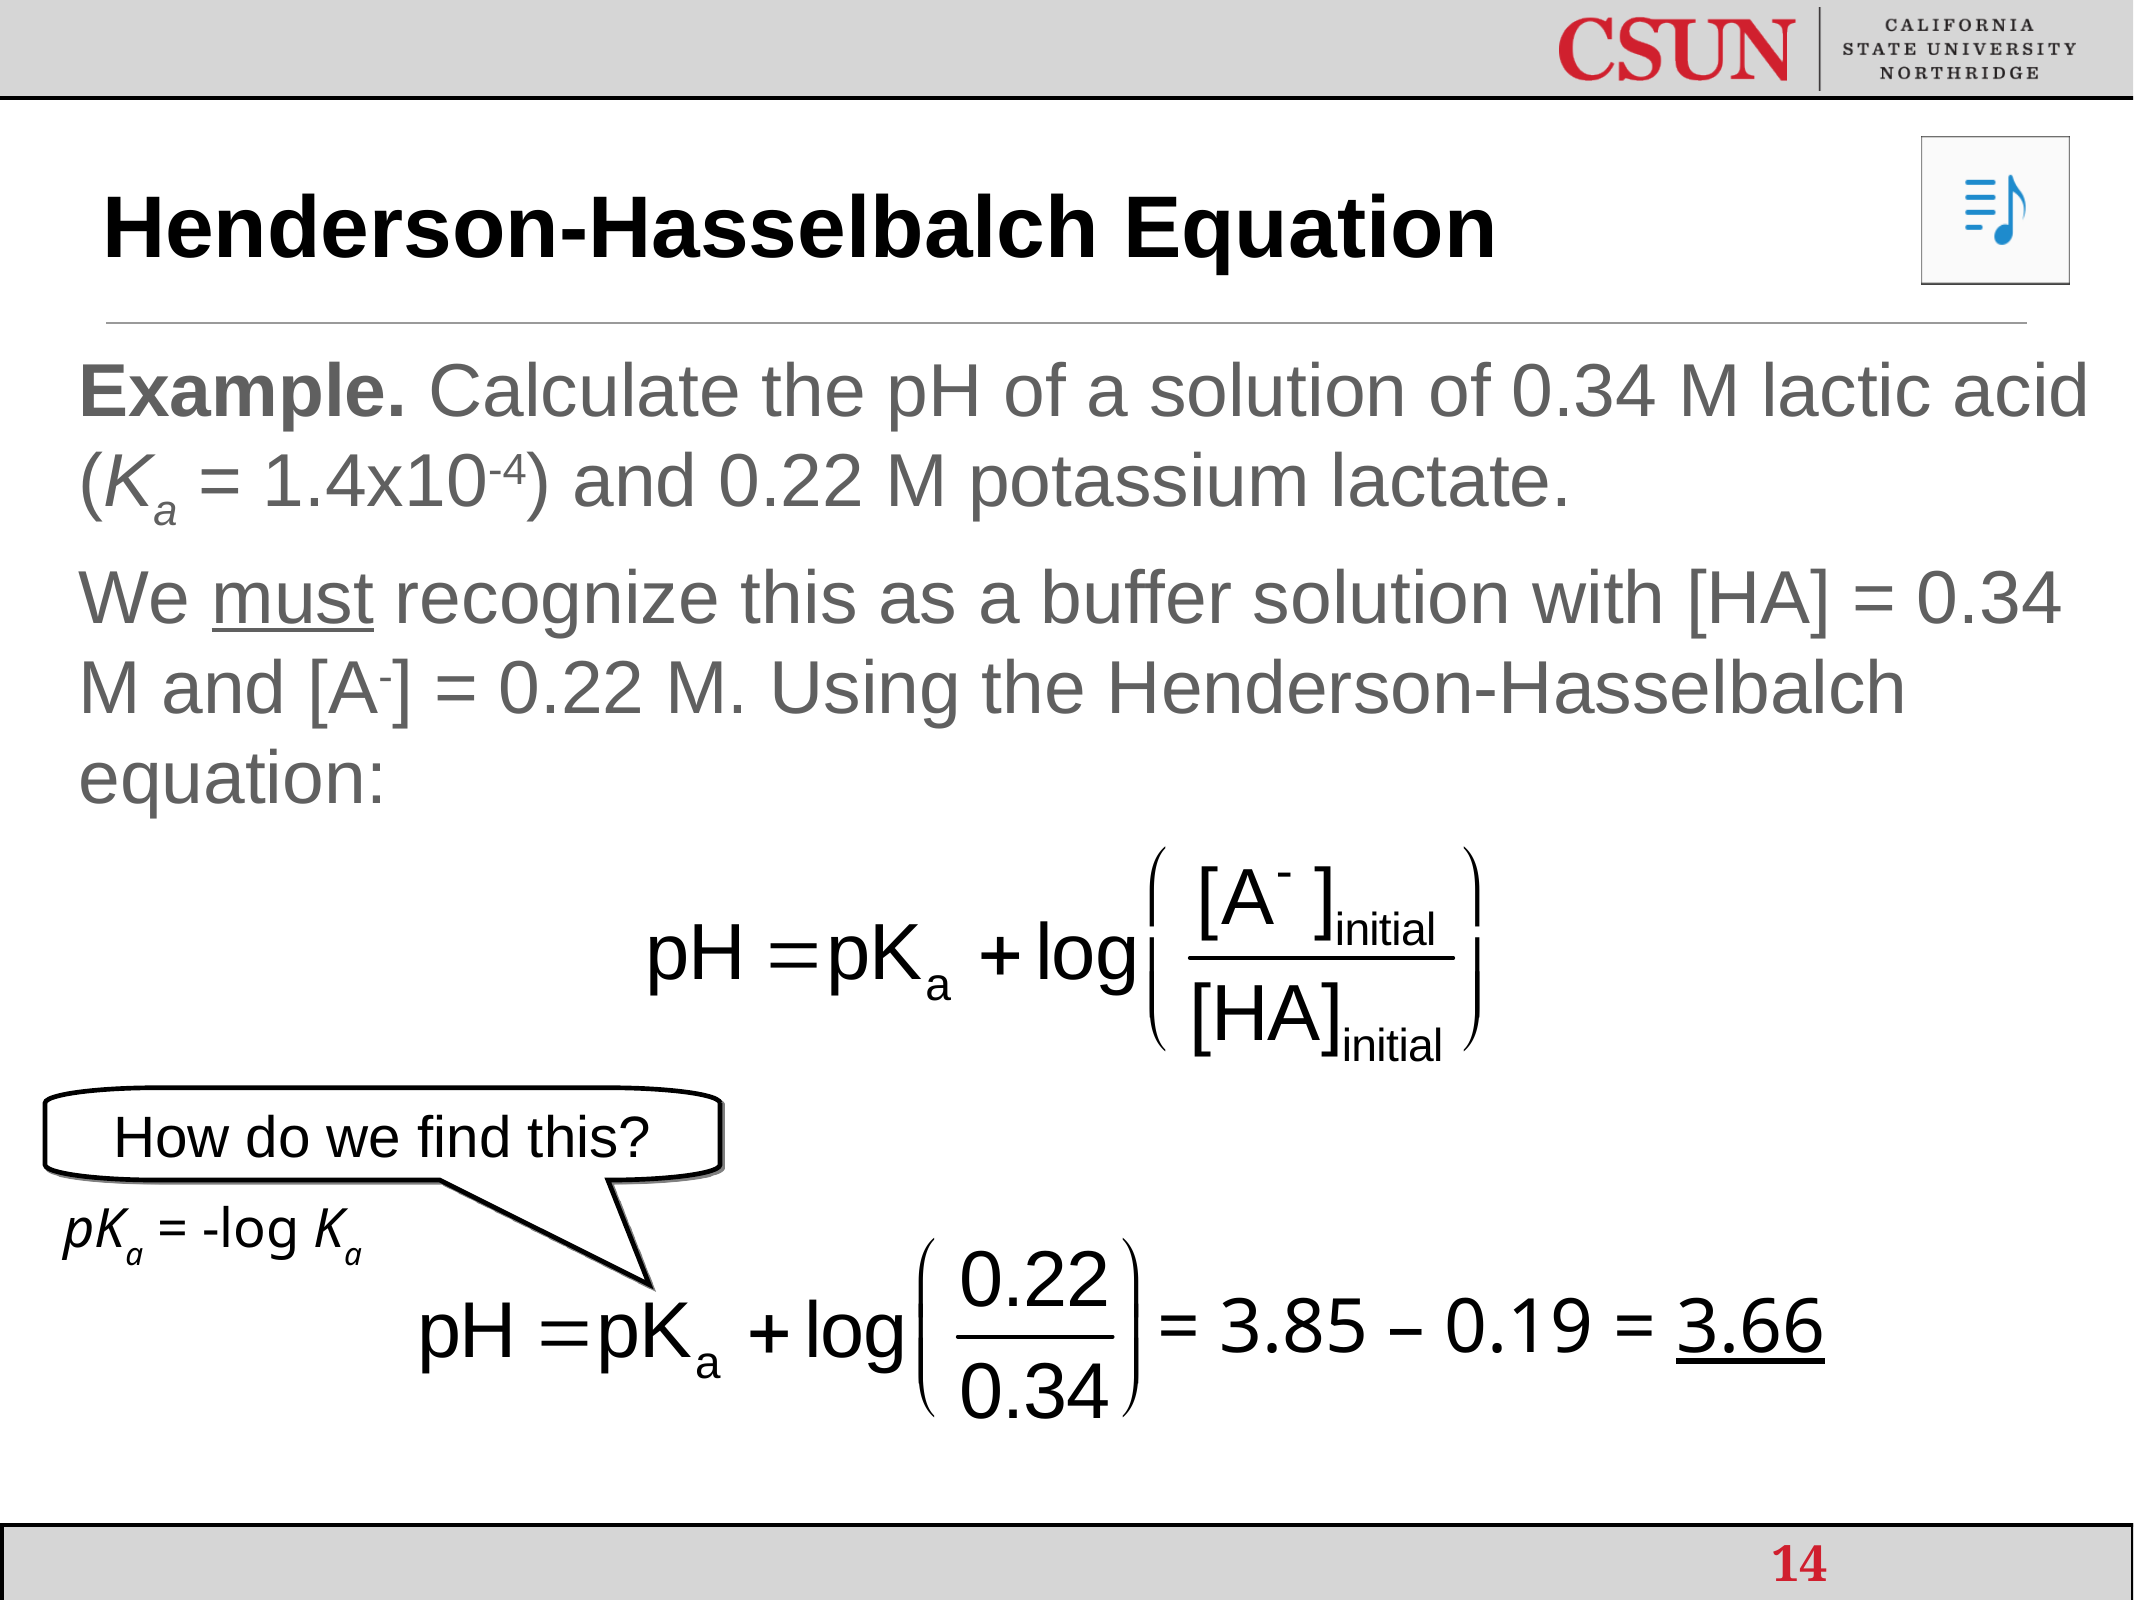

# Henderson-Hasselbalch Equation
Example. Calculate the pH of a solution of 0.34 M lactic acid (Ka = 1.4x10-4) and 0.22 M potassium lactate.
We must recognize this as a buffer solution with [HA] = 0.34 M and [A-] = 0.22 M. Using the Henderson-Hasselbalch equation:
How do we find this?
pKa = -log Ka
= 3.85 – 0.19 = 3.66
14